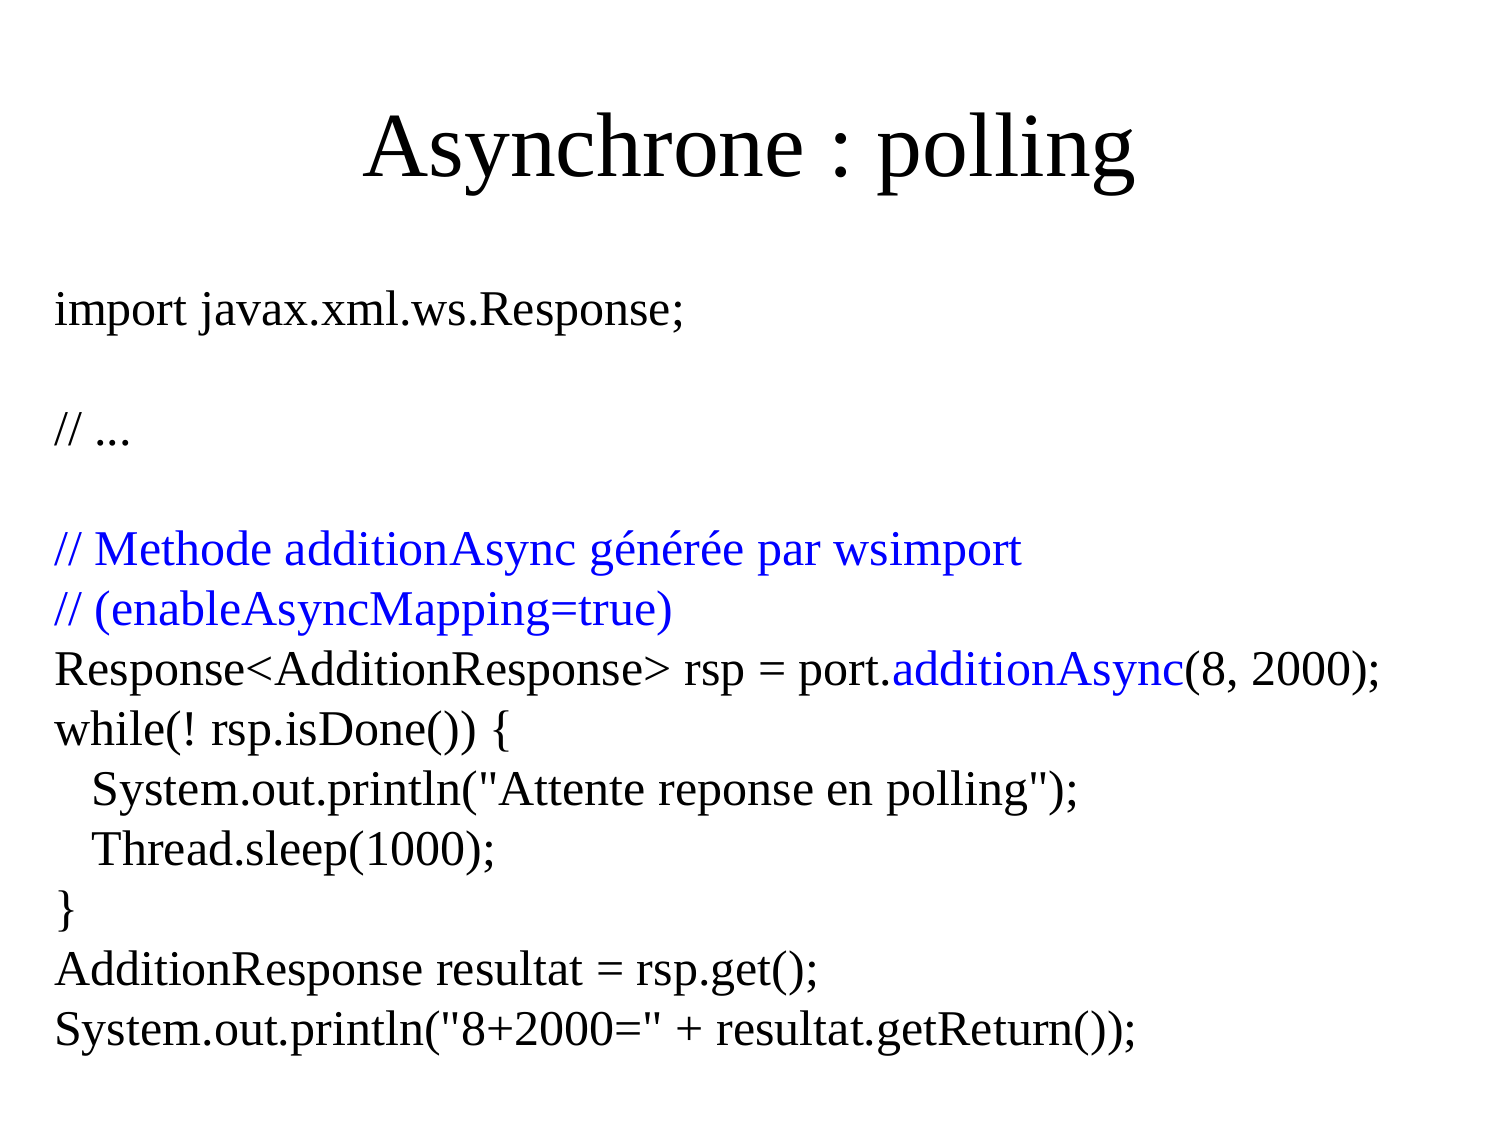

# Asynchrone : polling
import javax.xml.ws.Response;
// ...
// Methode additionAsync générée par wsimport
// (enableAsyncMapping=true)
Response<AdditionResponse> rsp = port.additionAsync(8, 2000);
while(! rsp.isDone()) {
 System.out.println("Attente reponse en polling");
 Thread.sleep(1000);
}
AdditionResponse resultat = rsp.get();
System.out.println("8+2000=" + resultat.getReturn());